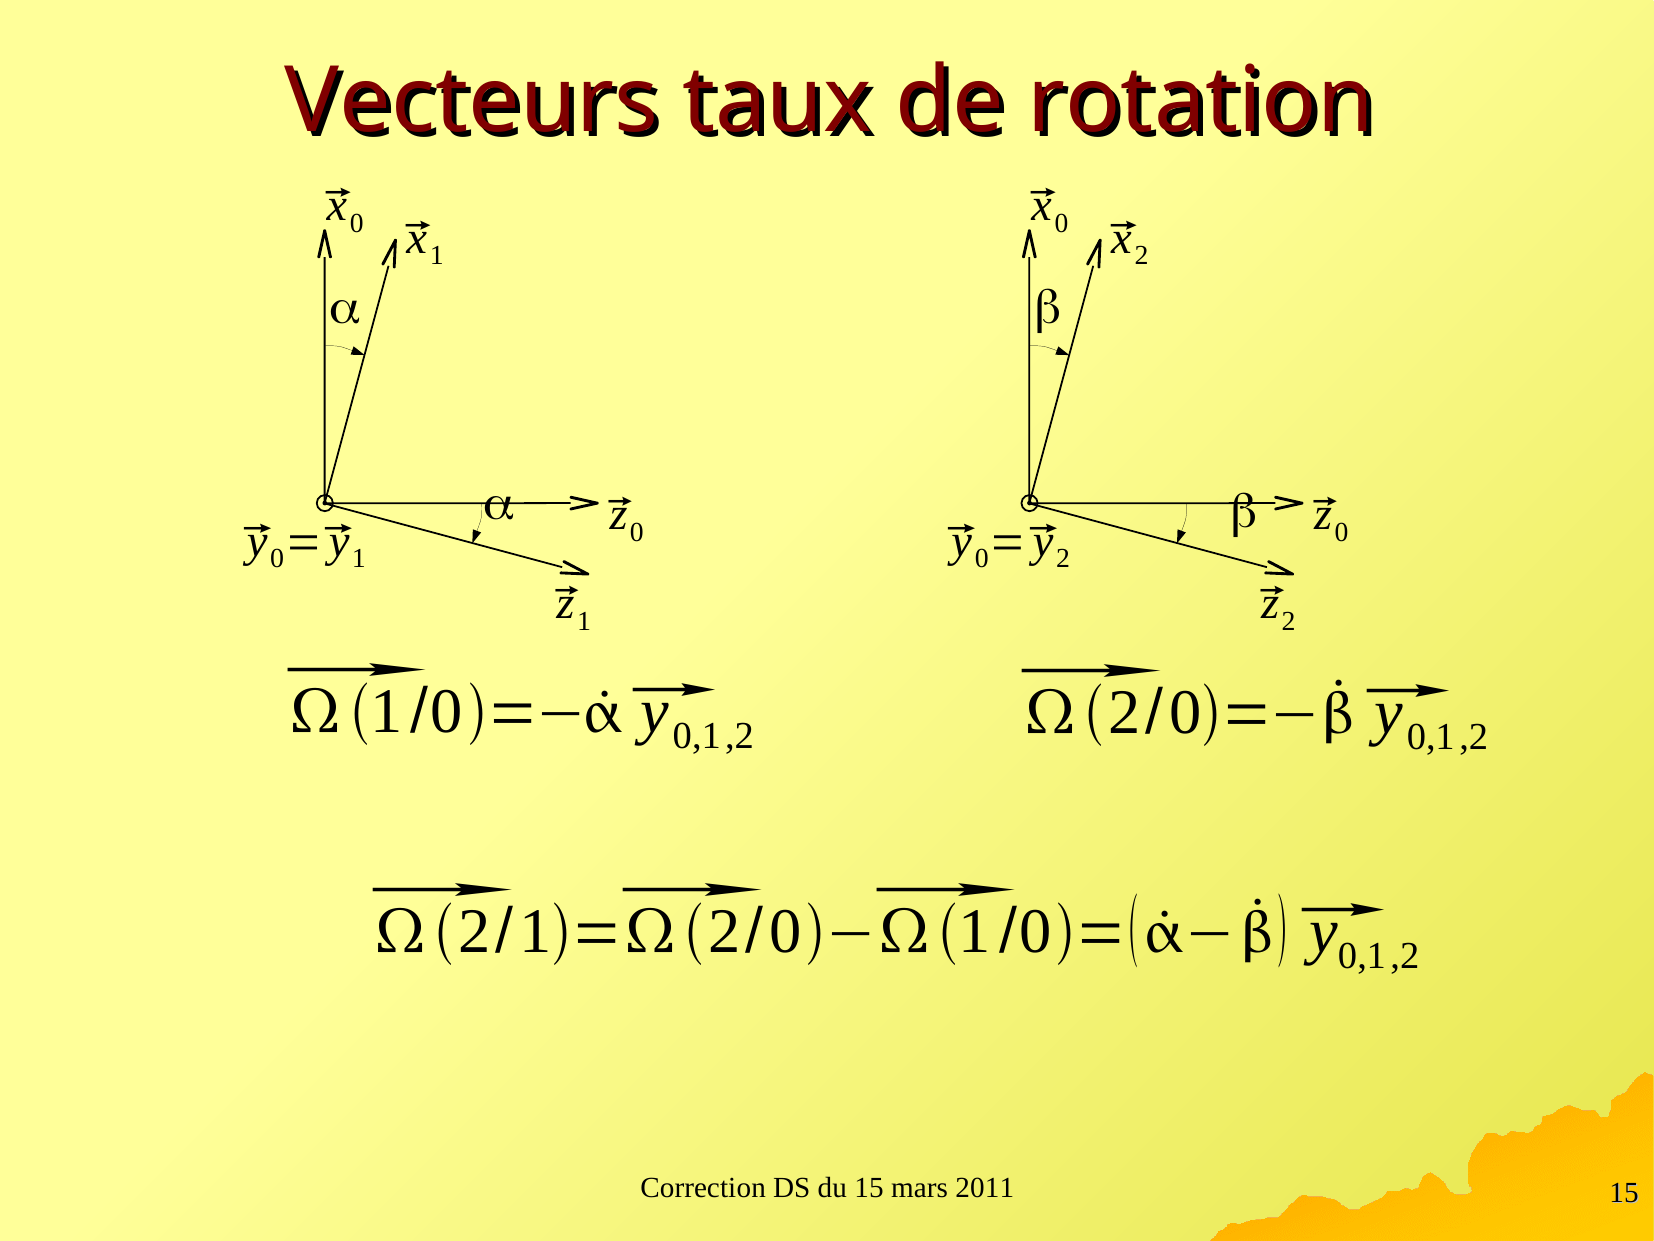

# Vecteurs taux de rotation
a
a
b
b
Correction DS du 15 mars 2011